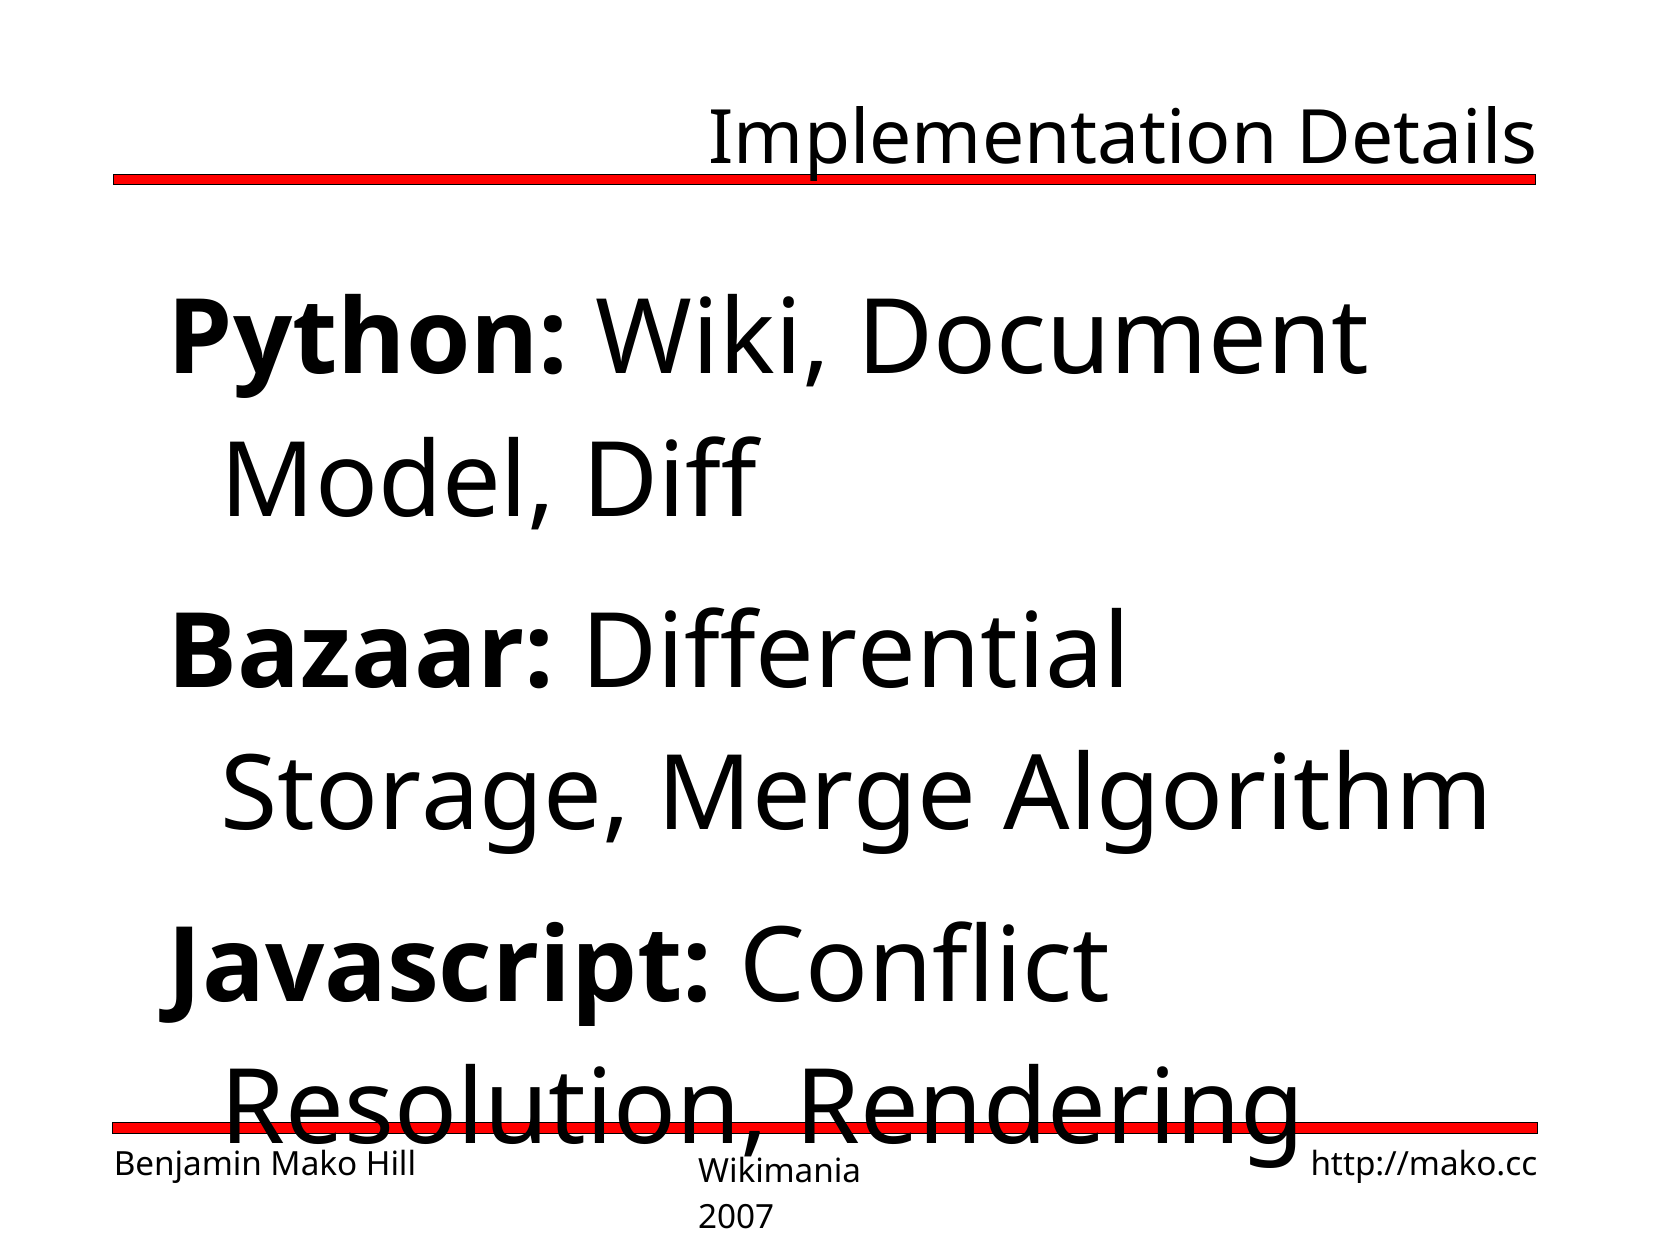

# Implementation Details
Python: Wiki, Document Model, Diff
Bazaar: Differential Storage, Merge Algorithm
Javascript: Conflict Resolution, Rendering